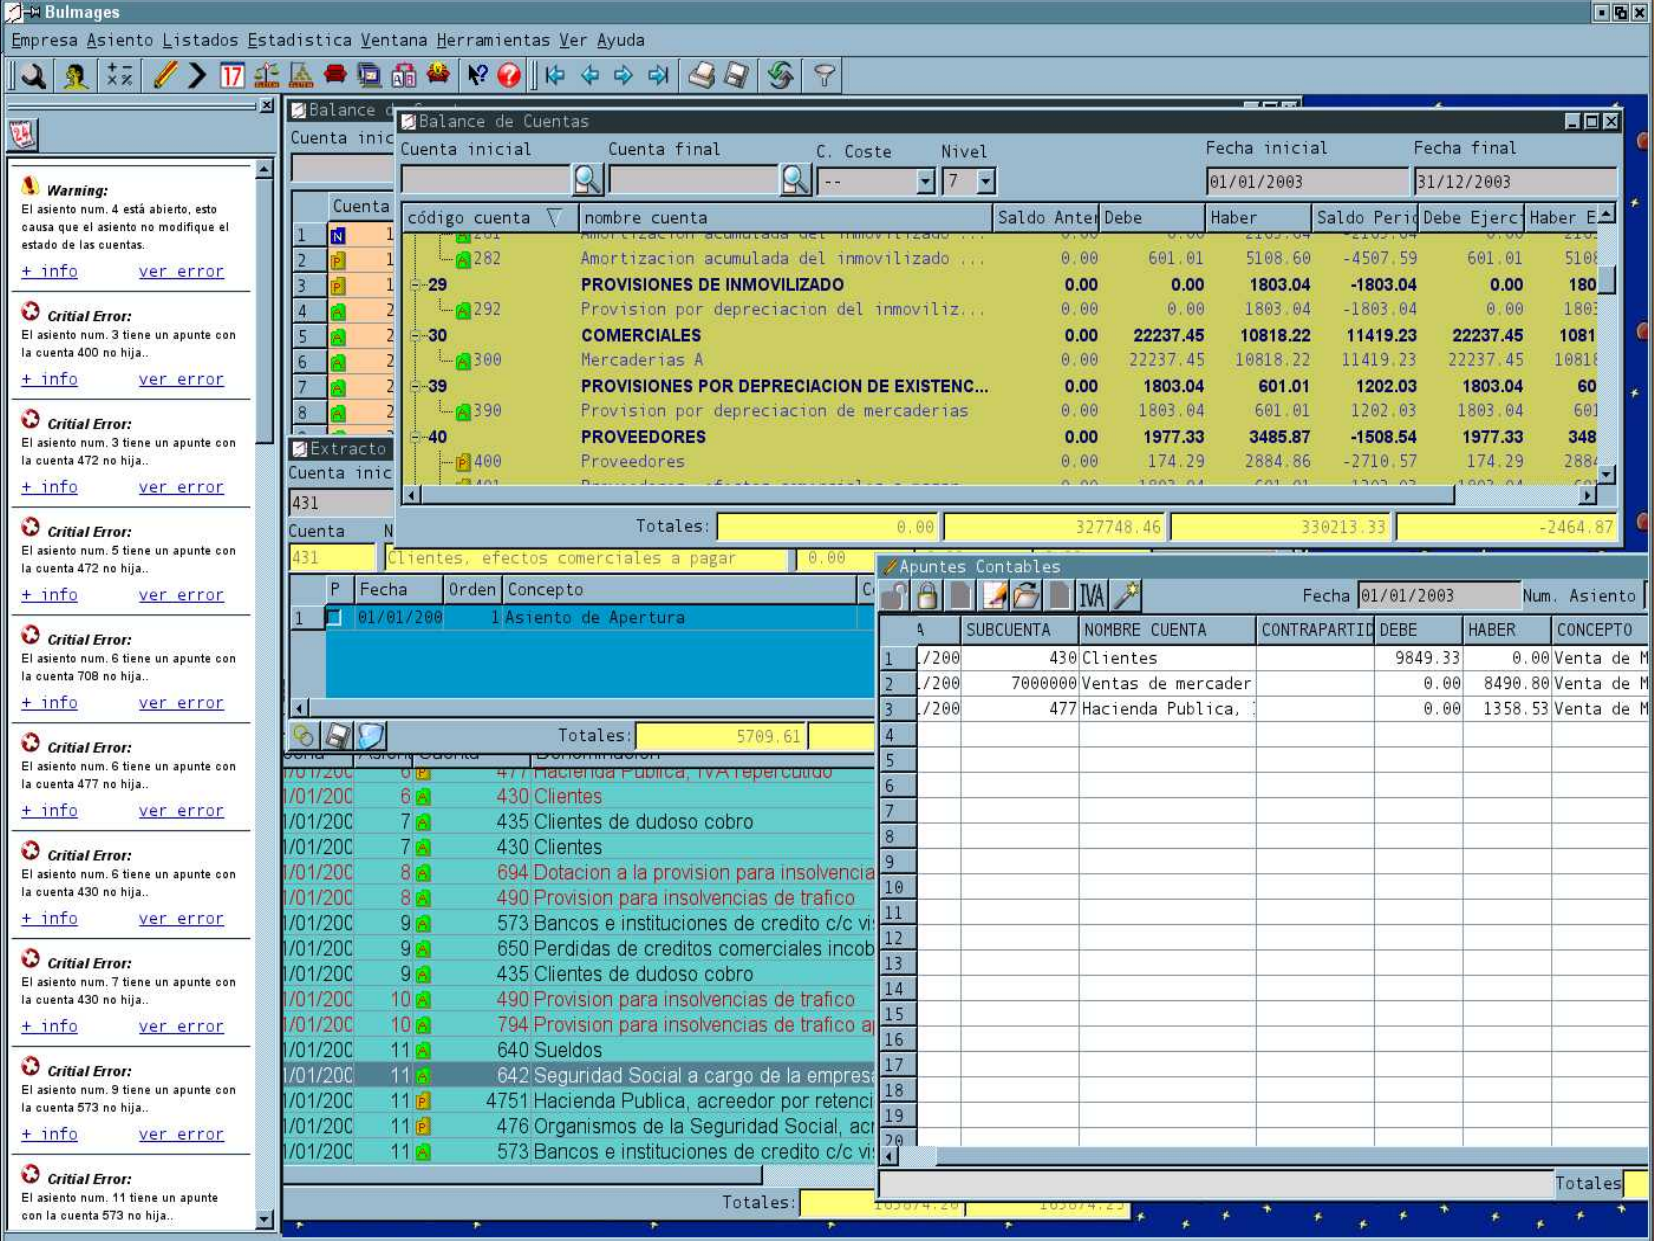

Cicle solucions Open Source per a PIMEs - VI Jornada
17/12/2009